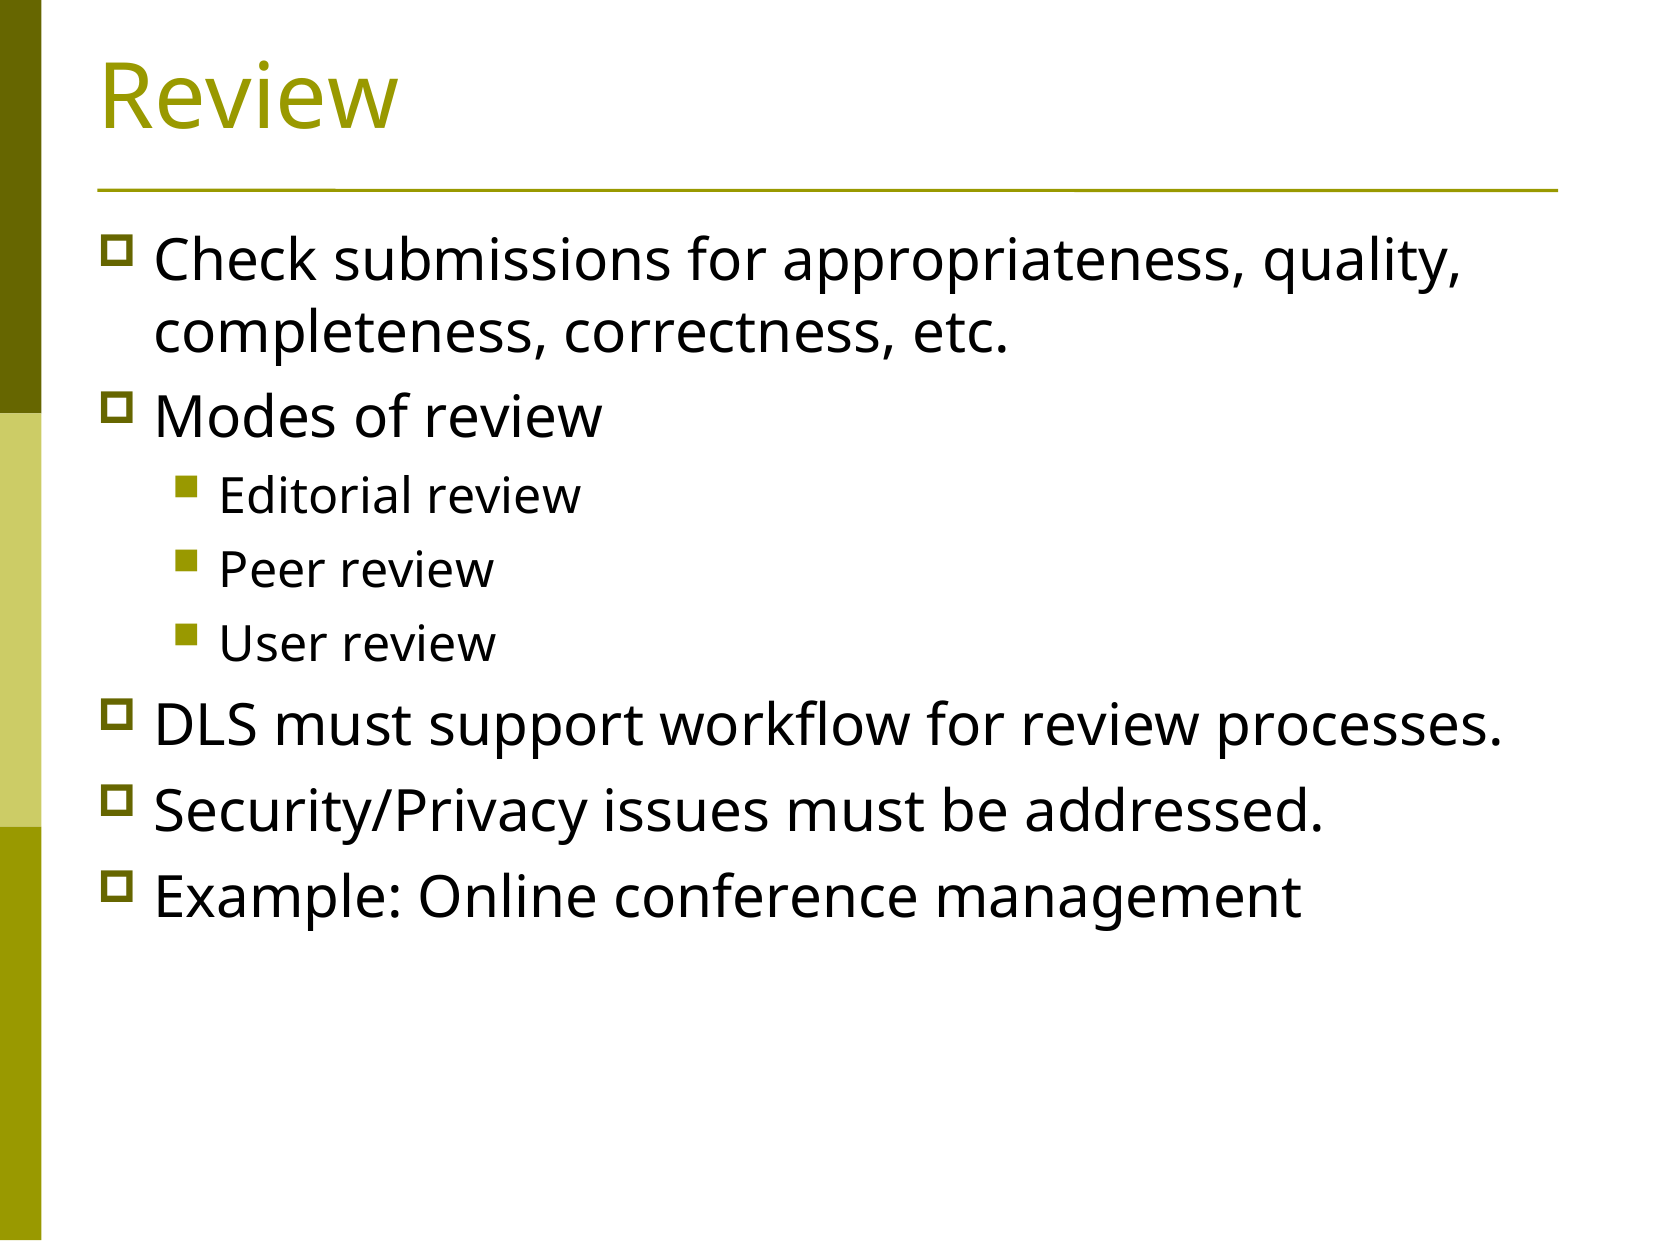

# Review
Check submissions for appropriateness, quality, completeness, correctness, etc.
Modes of review
Editorial review
Peer review
User review
DLS must support workflow for review processes.
Security/Privacy issues must be addressed.
Example: Online conference management